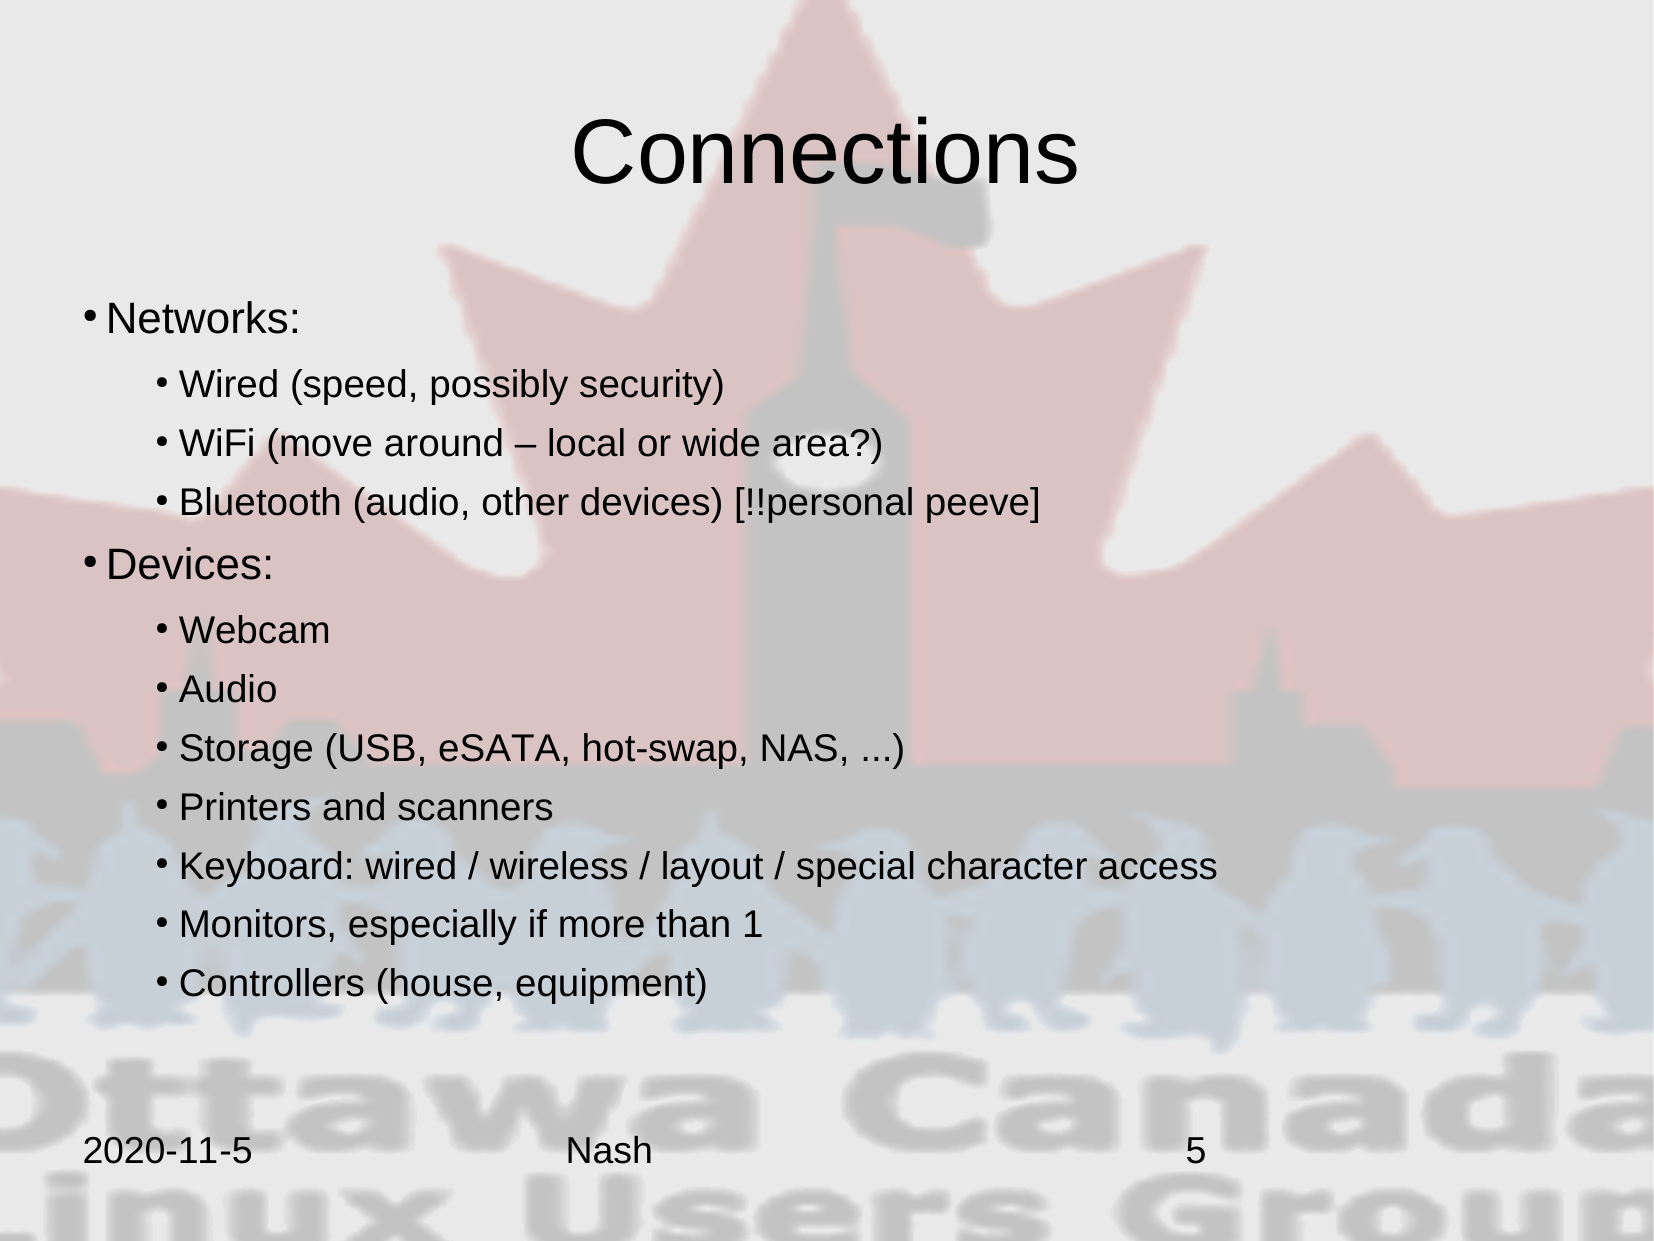

# Connections
Networks:
Wired (speed, possibly security)
WiFi (move around – local or wide area?)
Bluetooth (audio, other devices) [!!personal peeve]
Devices:
Webcam
Audio
Storage (USB, eSATA, hot-swap, NAS, ...)
Printers and scanners
Keyboard: wired / wireless / layout / special character access
Monitors, especially if more than 1
Controllers (house, equipment)
5